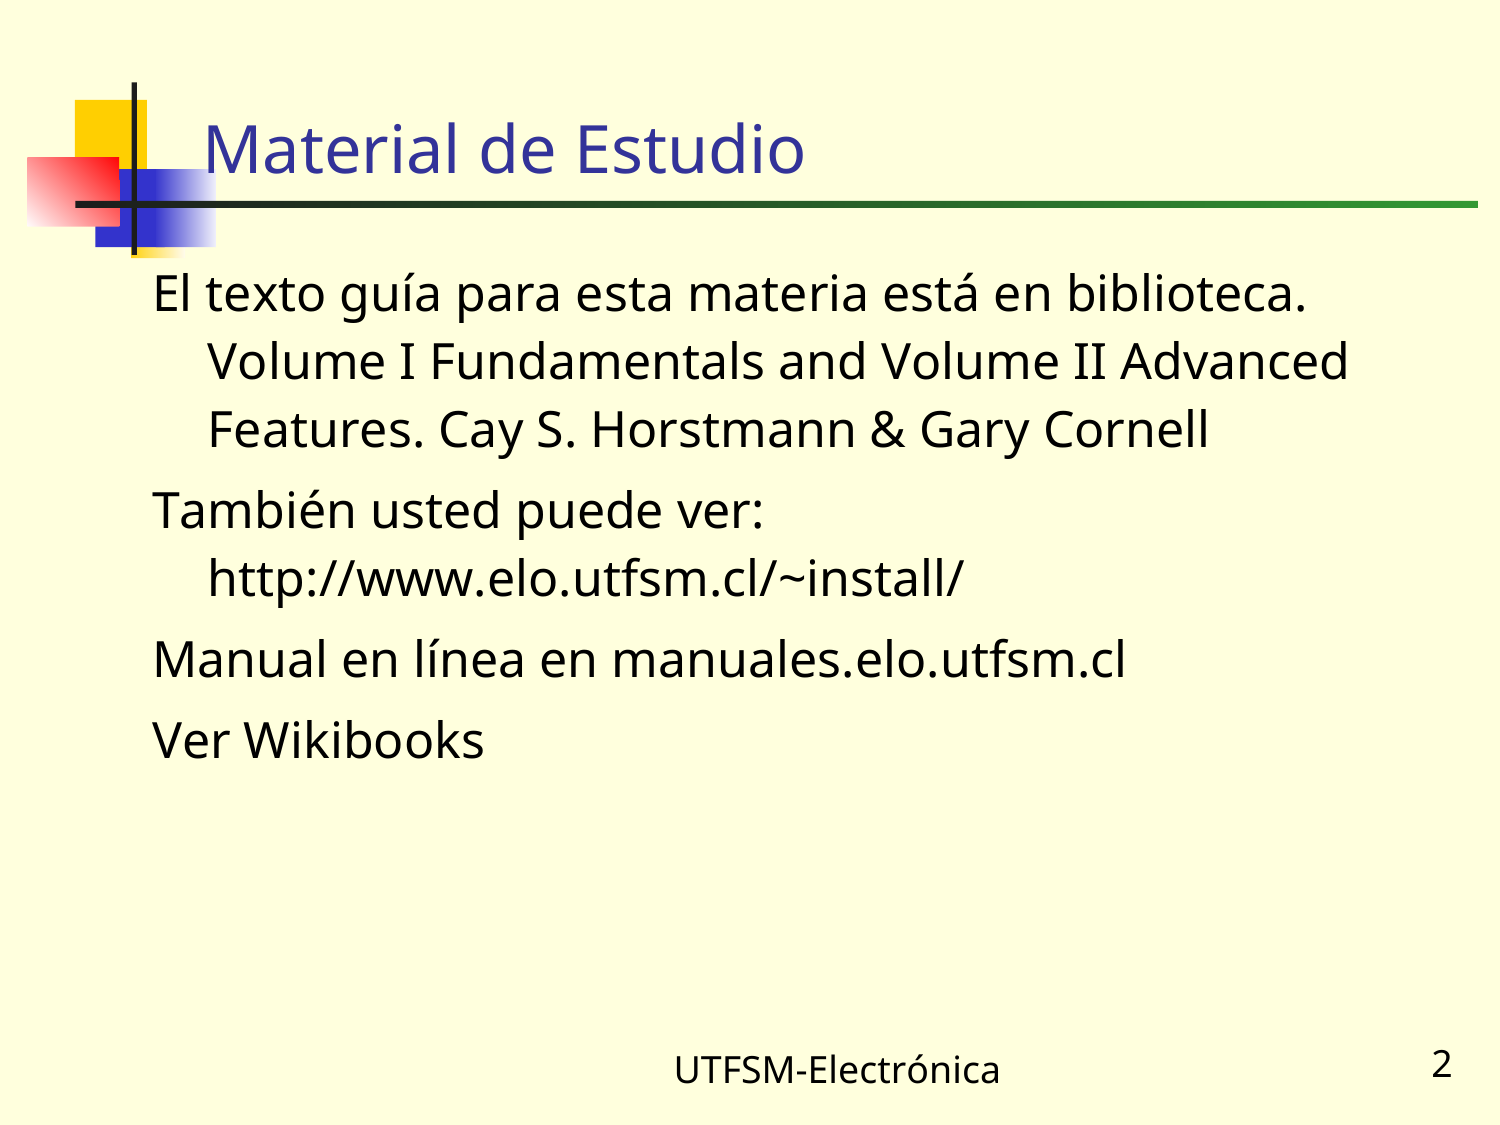

# Material de Estudio
El texto guía para esta materia está en biblioteca. Volume I Fundamentals and Volume II Advanced Features. Cay S. Horstmann & Gary Cornell
También usted puede ver: http://www.elo.utfsm.cl/~install/
Manual en línea en manuales.elo.utfsm.cl
Ver Wikibooks